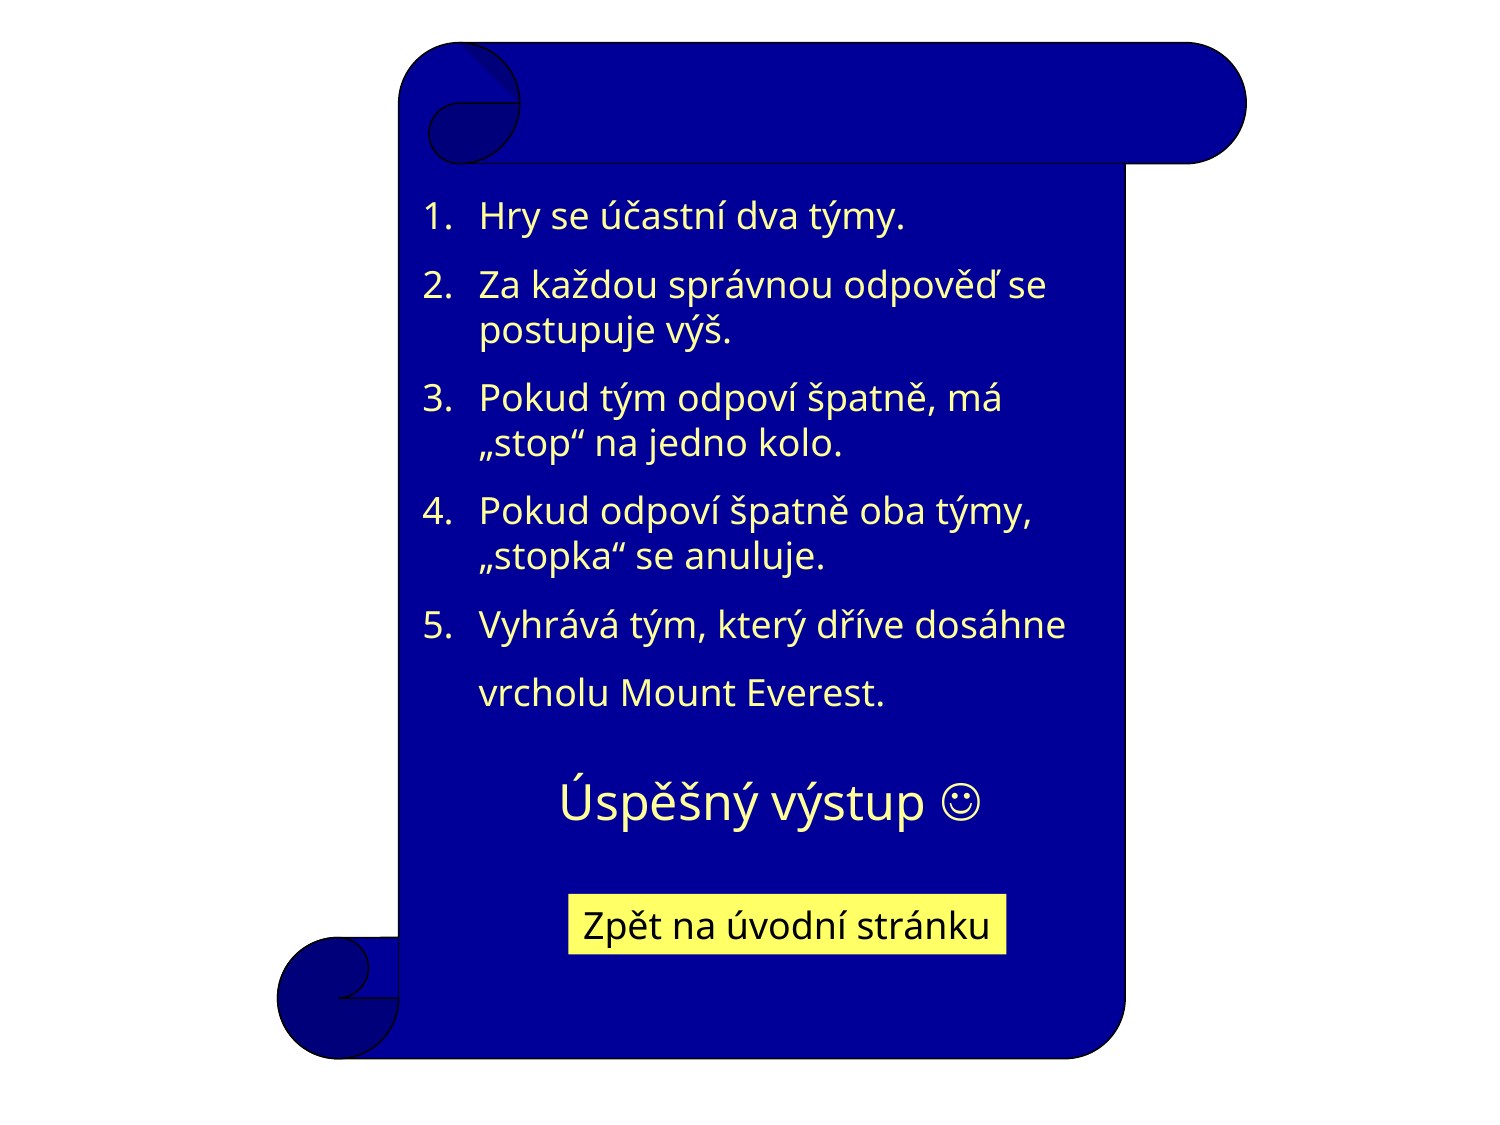

Hry se účastní dva týmy.
Za každou správnou odpověď se postupuje výš.
Pokud tým odpoví špatně, má „stop“ na jedno kolo.
Pokud odpoví špatně oba týmy, „stopka“ se anuluje.
Vyhrává tým, který dříve dosáhne
	vrcholu Mount Everest.
Úspěšný výstup 
Zpět na úvodní stránku